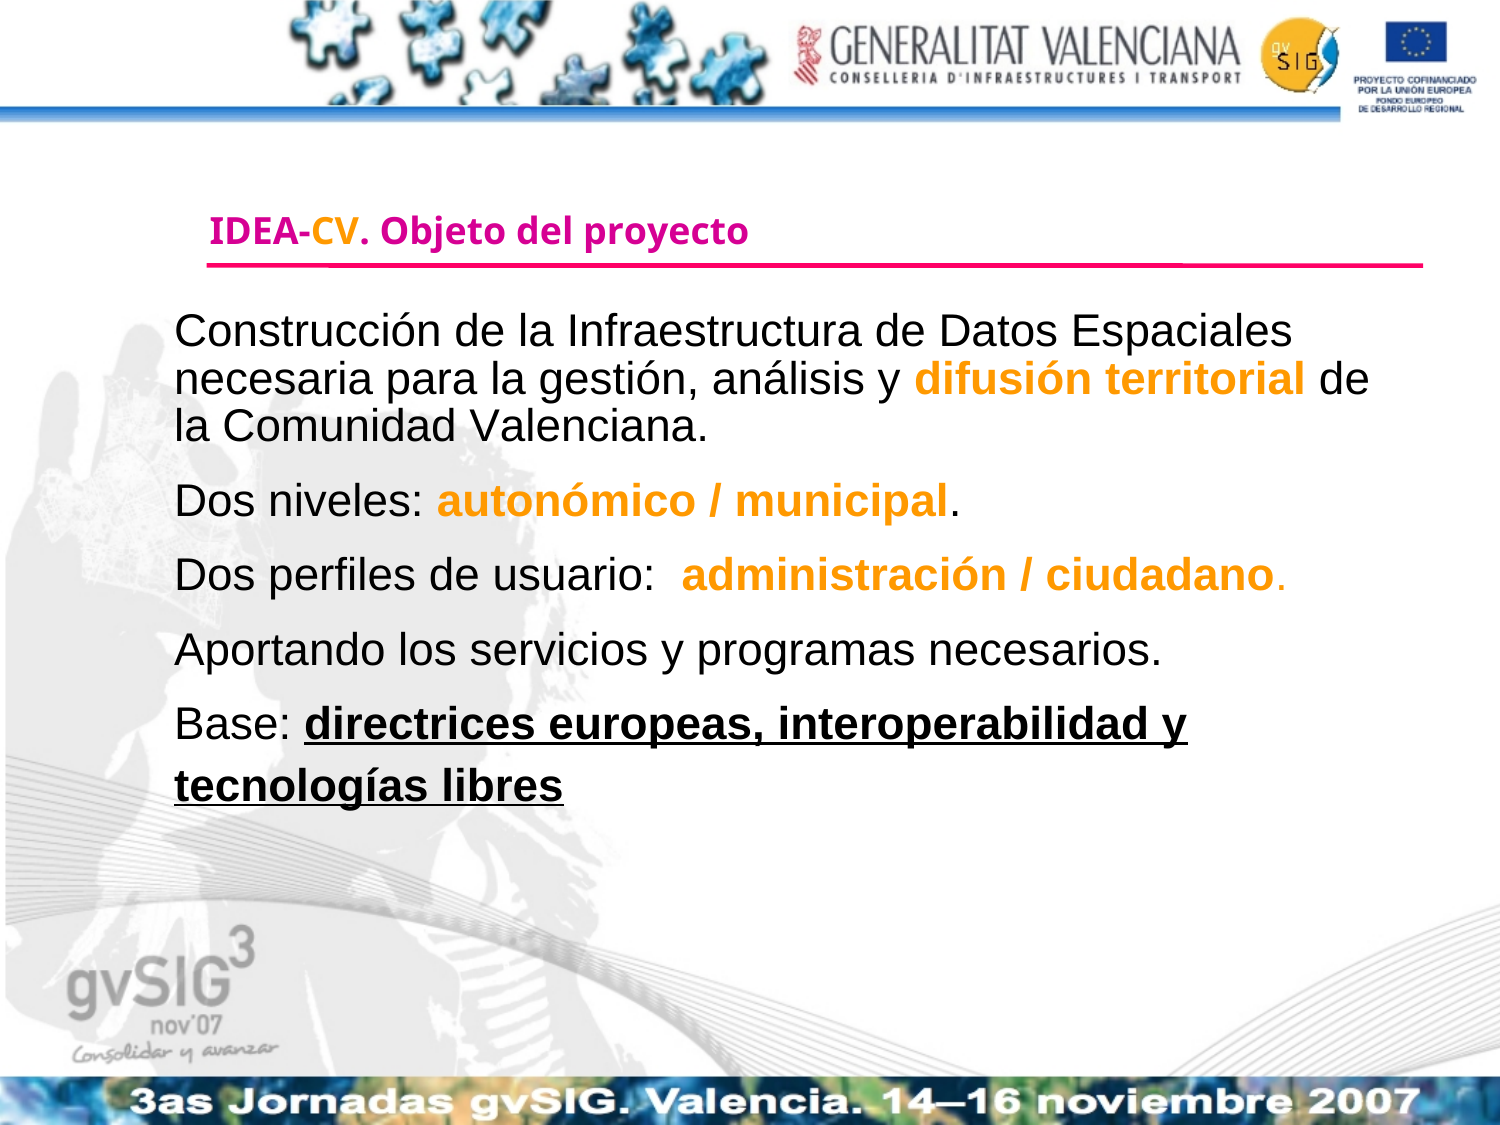

IDEA-CV. Objeto del proyecto
Construcción de la Infraestructura de Datos Espaciales necesaria para la gestión, análisis y difusión territorial de la Comunidad Valenciana.
Dos niveles: autonómico / municipal.
Dos perfiles de usuario: administración / ciudadano.
Aportando los servicios y programas necesarios.
Base: directrices europeas, interoperabilidad y tecnologías libres